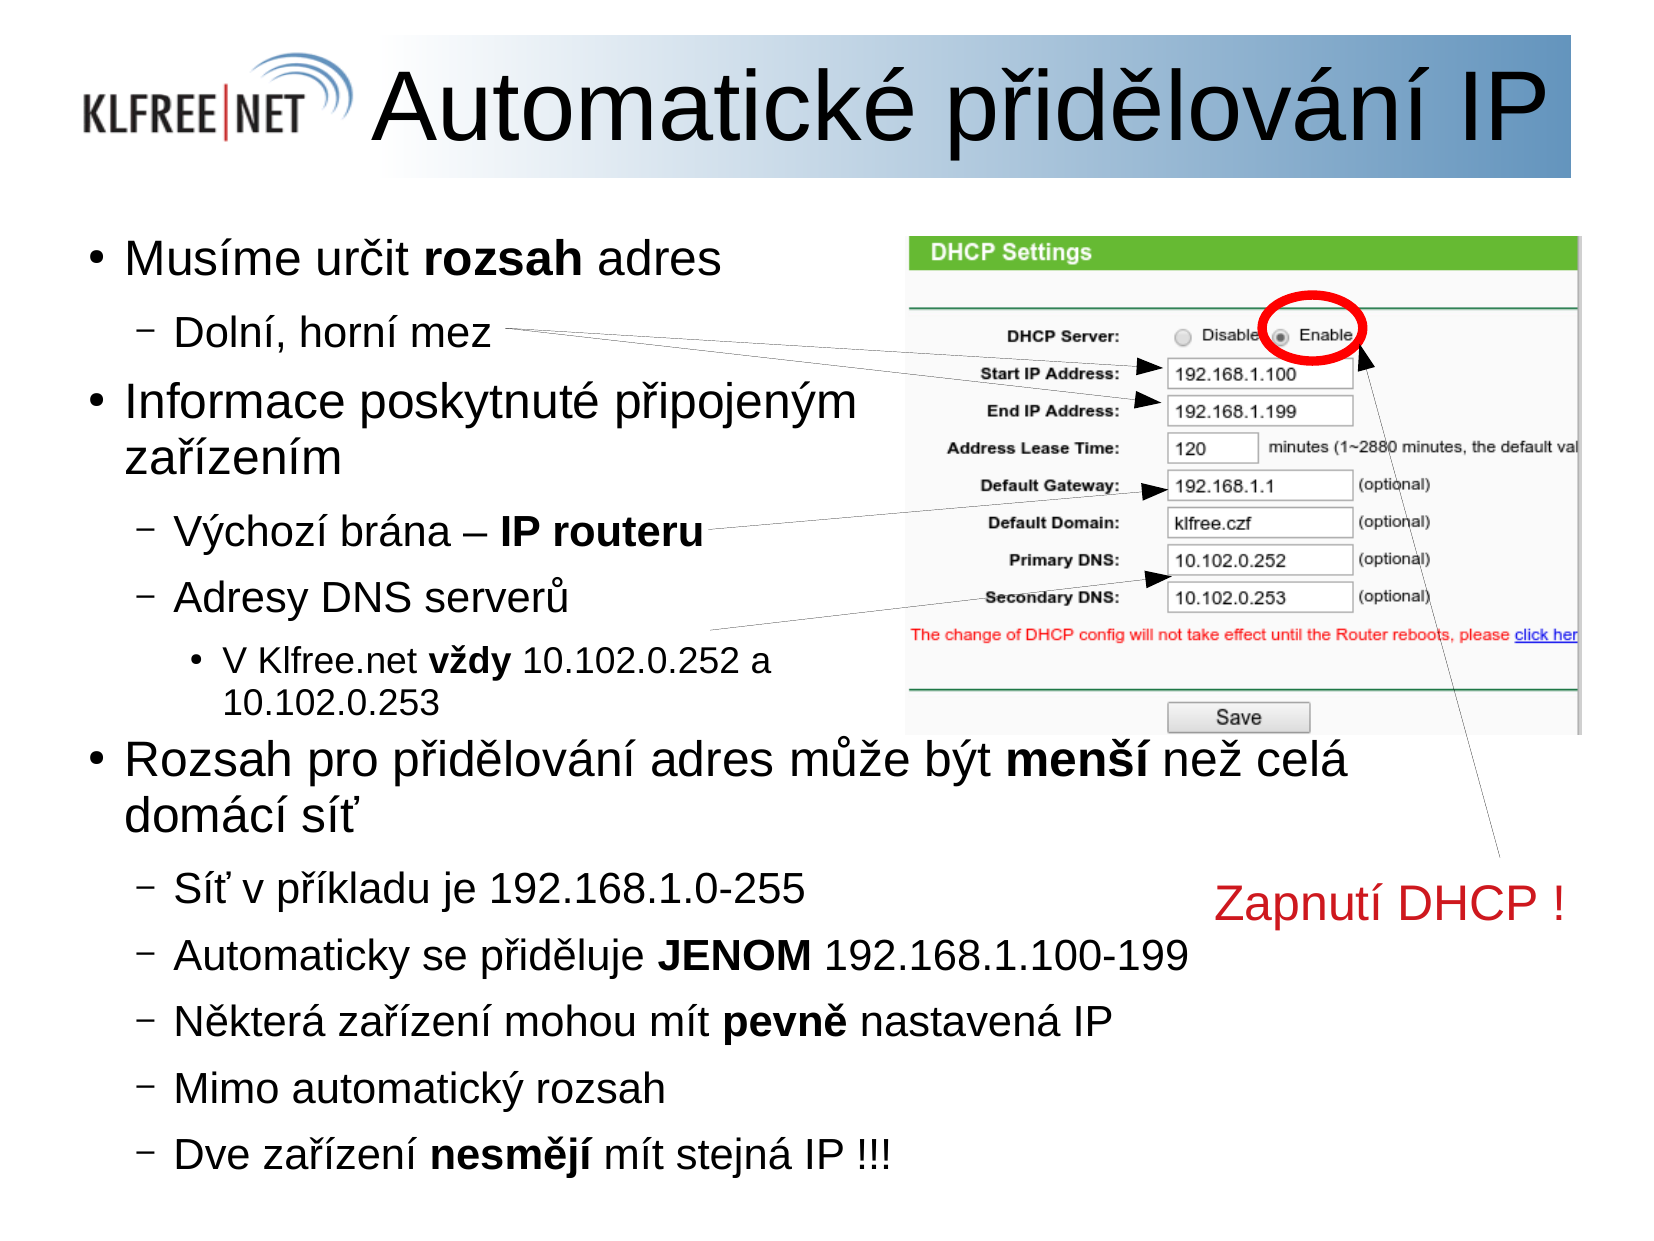

# Automatické přidělování IP
Musíme určit rozsah adres
Dolní, horní mez
Informace poskytnuté připojeným zařízením
Výchozí brána – IP routeru
Adresy DNS serverů
V Klfree.net vždy 10.102.0.252 a 10.102.0.253
Rozsah pro přidělování adres může být menší než celá domácí síť
Síť v příkladu je 192.168.1.0-255
Automaticky se přiděluje JENOM 192.168.1.100-199
Některá zařízení mohou mít pevně nastavená IP
Mimo automatický rozsah
Dve zařízení nesmějí mít stejná IP !!!
Zapnutí DHCP !